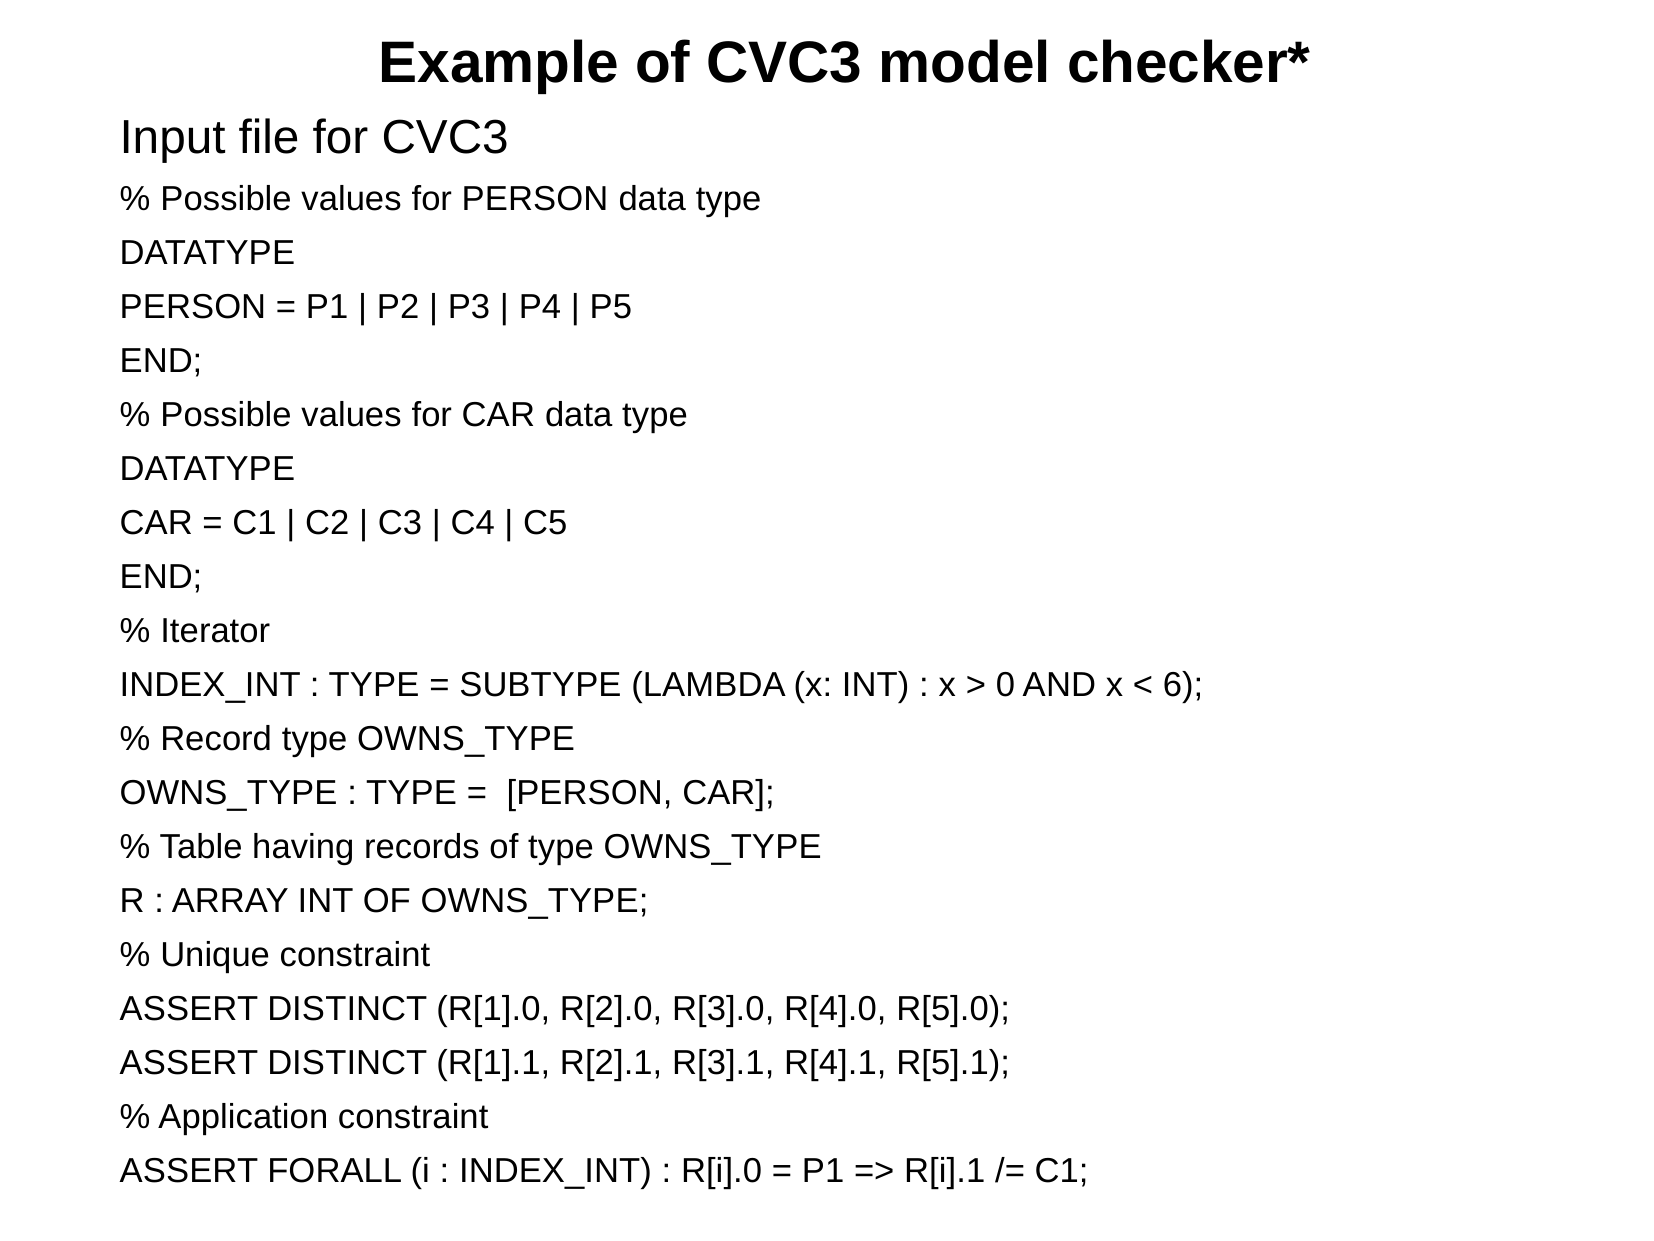

# Example of CVC3 model checker*
Input file for CVC3
% Possible values for PERSON data type
DATATYPE
PERSON = P1 | P2 | P3 | P4 | P5
END;
% Possible values for CAR data type
DATATYPE
CAR = C1 | C2 | C3 | C4 | C5
END;
% Iterator
INDEX_INT : TYPE = SUBTYPE (LAMBDA (x: INT) : x > 0 AND x < 6);
% Record type OWNS_TYPE
OWNS_TYPE : TYPE = [PERSON, CAR];
% Table having records of type OWNS_TYPE
R : ARRAY INT OF OWNS_TYPE;
% Unique constraint
ASSERT DISTINCT (R[1].0, R[2].0, R[3].0, R[4].0, R[5].0);
ASSERT DISTINCT (R[1].1, R[2].1, R[3].1, R[4].1, R[5].1);
% Application constraint
ASSERT FORALL (i : INDEX_INT) : R[i].0 = P1 => R[i].1 /= C1;